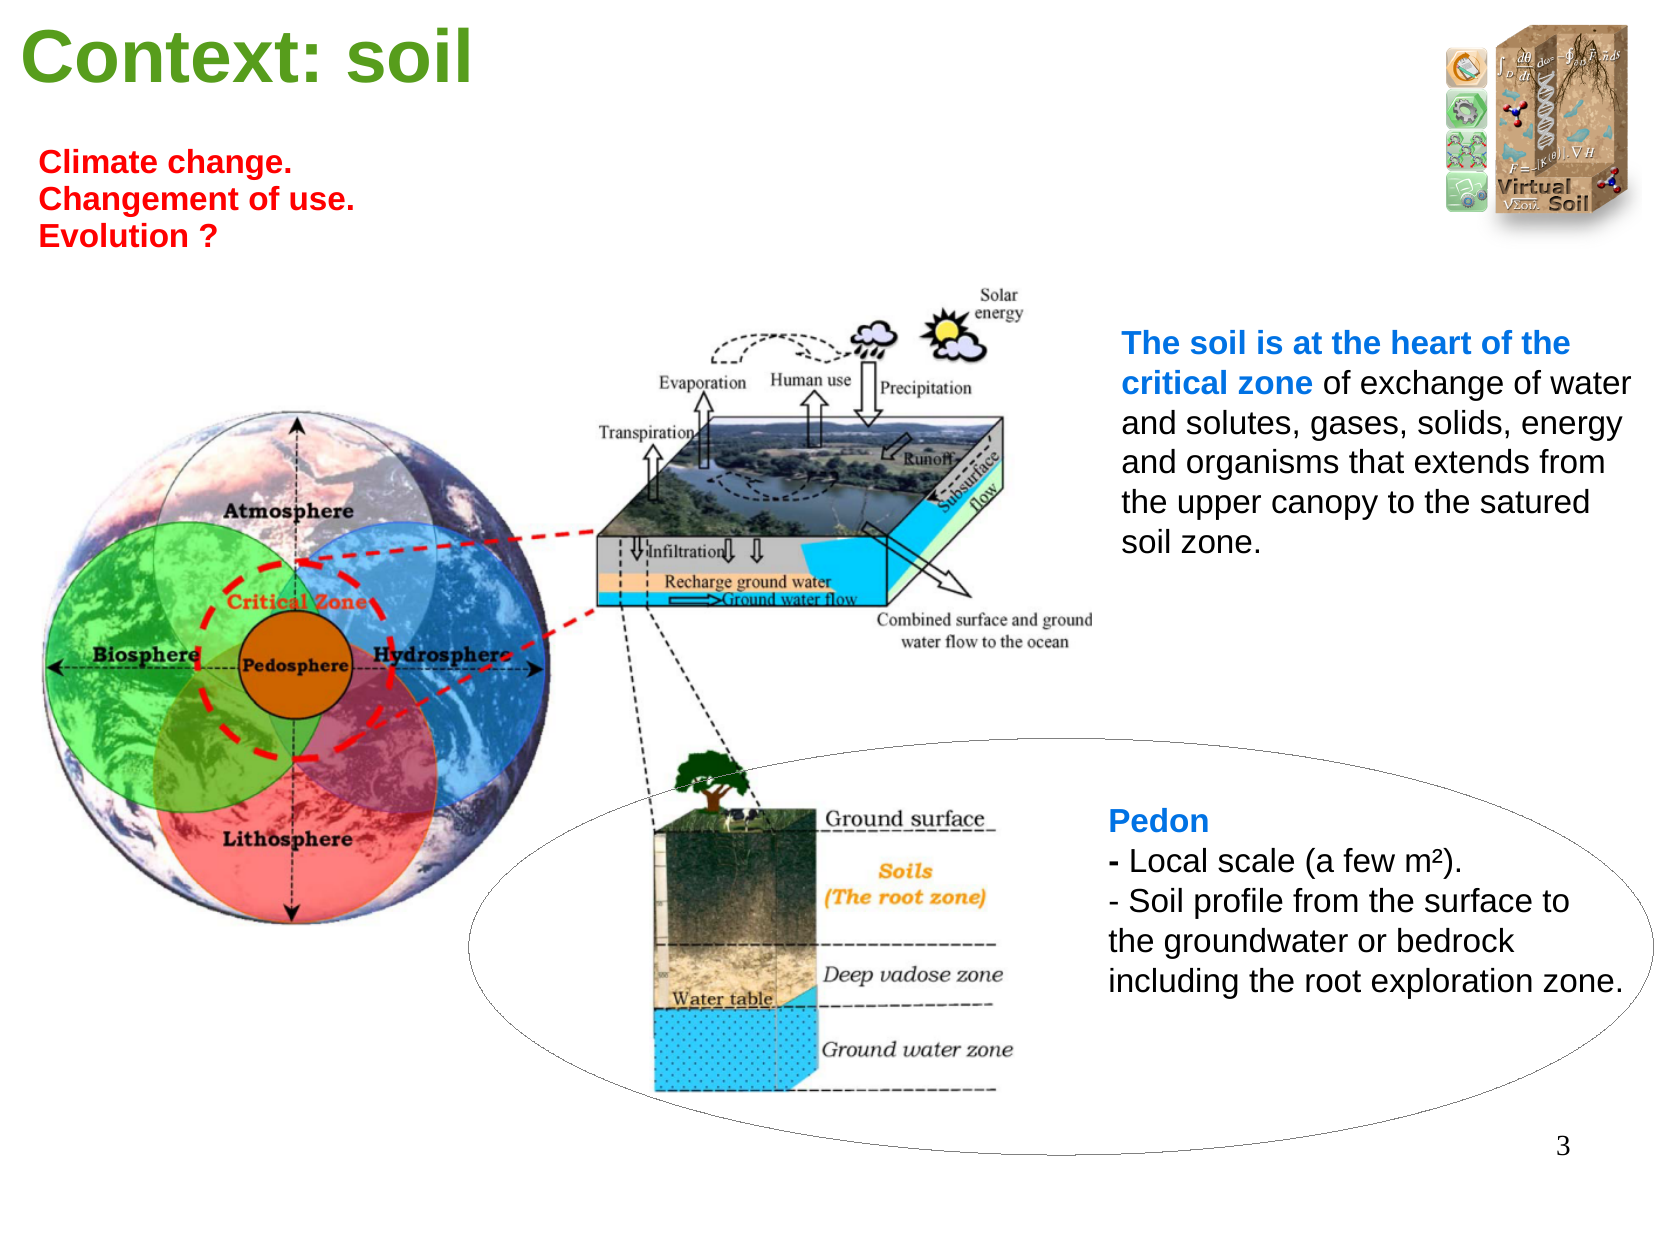

Context: soil
Climate change.
Changement of use.
Evolution ?
The soil is at the heart of the critical zone of exchange of water and solutes, gases, solids, energy and organisms that extends from the upper canopy to the satured soil zone.
Pedon 
- Local scale (a few m²).
- Soil profile from the surface to the groundwater or bedrock including the root exploration zone.
3